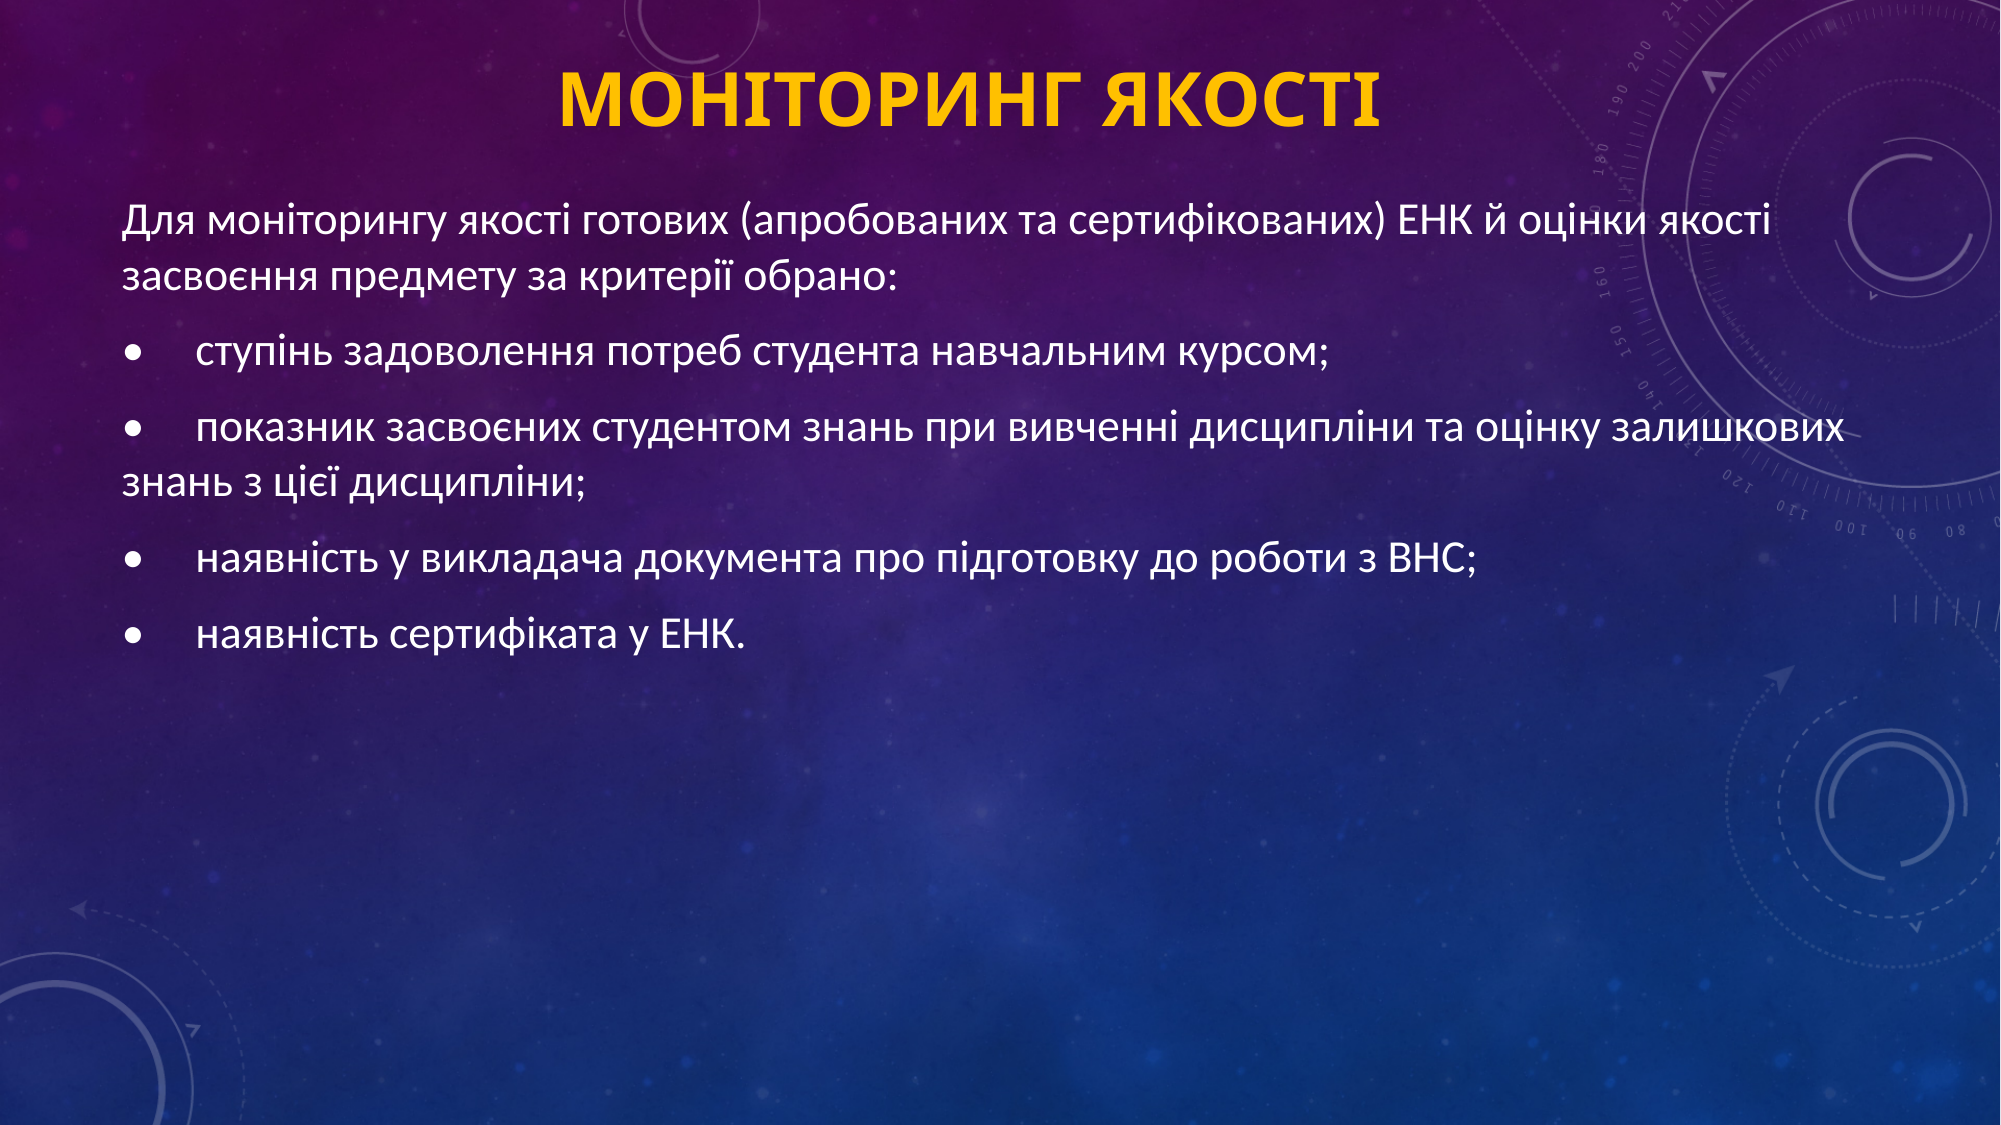

# МОНІТОРИНГ ЯКОСТІ
Для моніторингу якості готових (апробованих та сертифікованих) ЕНК й оцінки якості засвоєння предмету за критерії обрано:
•	ступінь задоволення потреб студента навчальним курсом;
•	показник засвоєних студентом знань при вивченні дисципліни та оцінку залишкових знань з цієї дисципліни;
•	наявність у викладача документа про підготовку до роботи з ВНС;
•	наявність сертифіката у ЕНК.